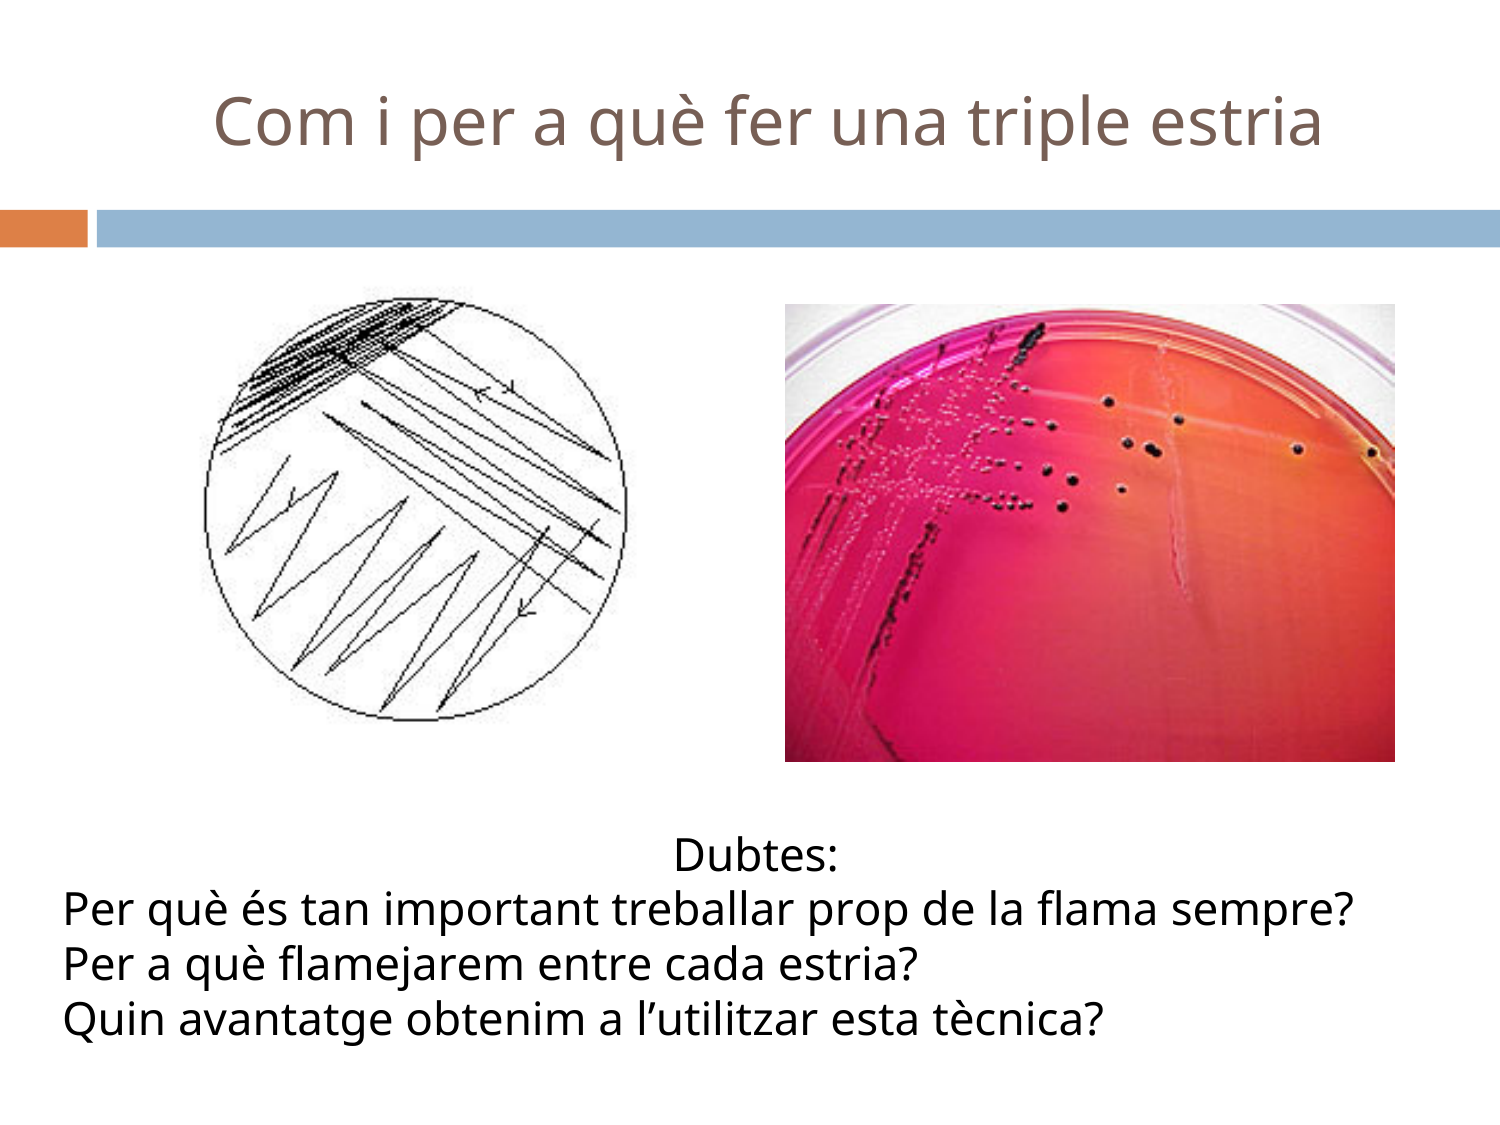

# Com i per a què fer una triple estria
Dubtes:
Per què és tan important treballar prop de la flama sempre?
Per a què flamejarem entre cada estria?
Quin avantatge obtenim a l’utilitzar esta tècnica?